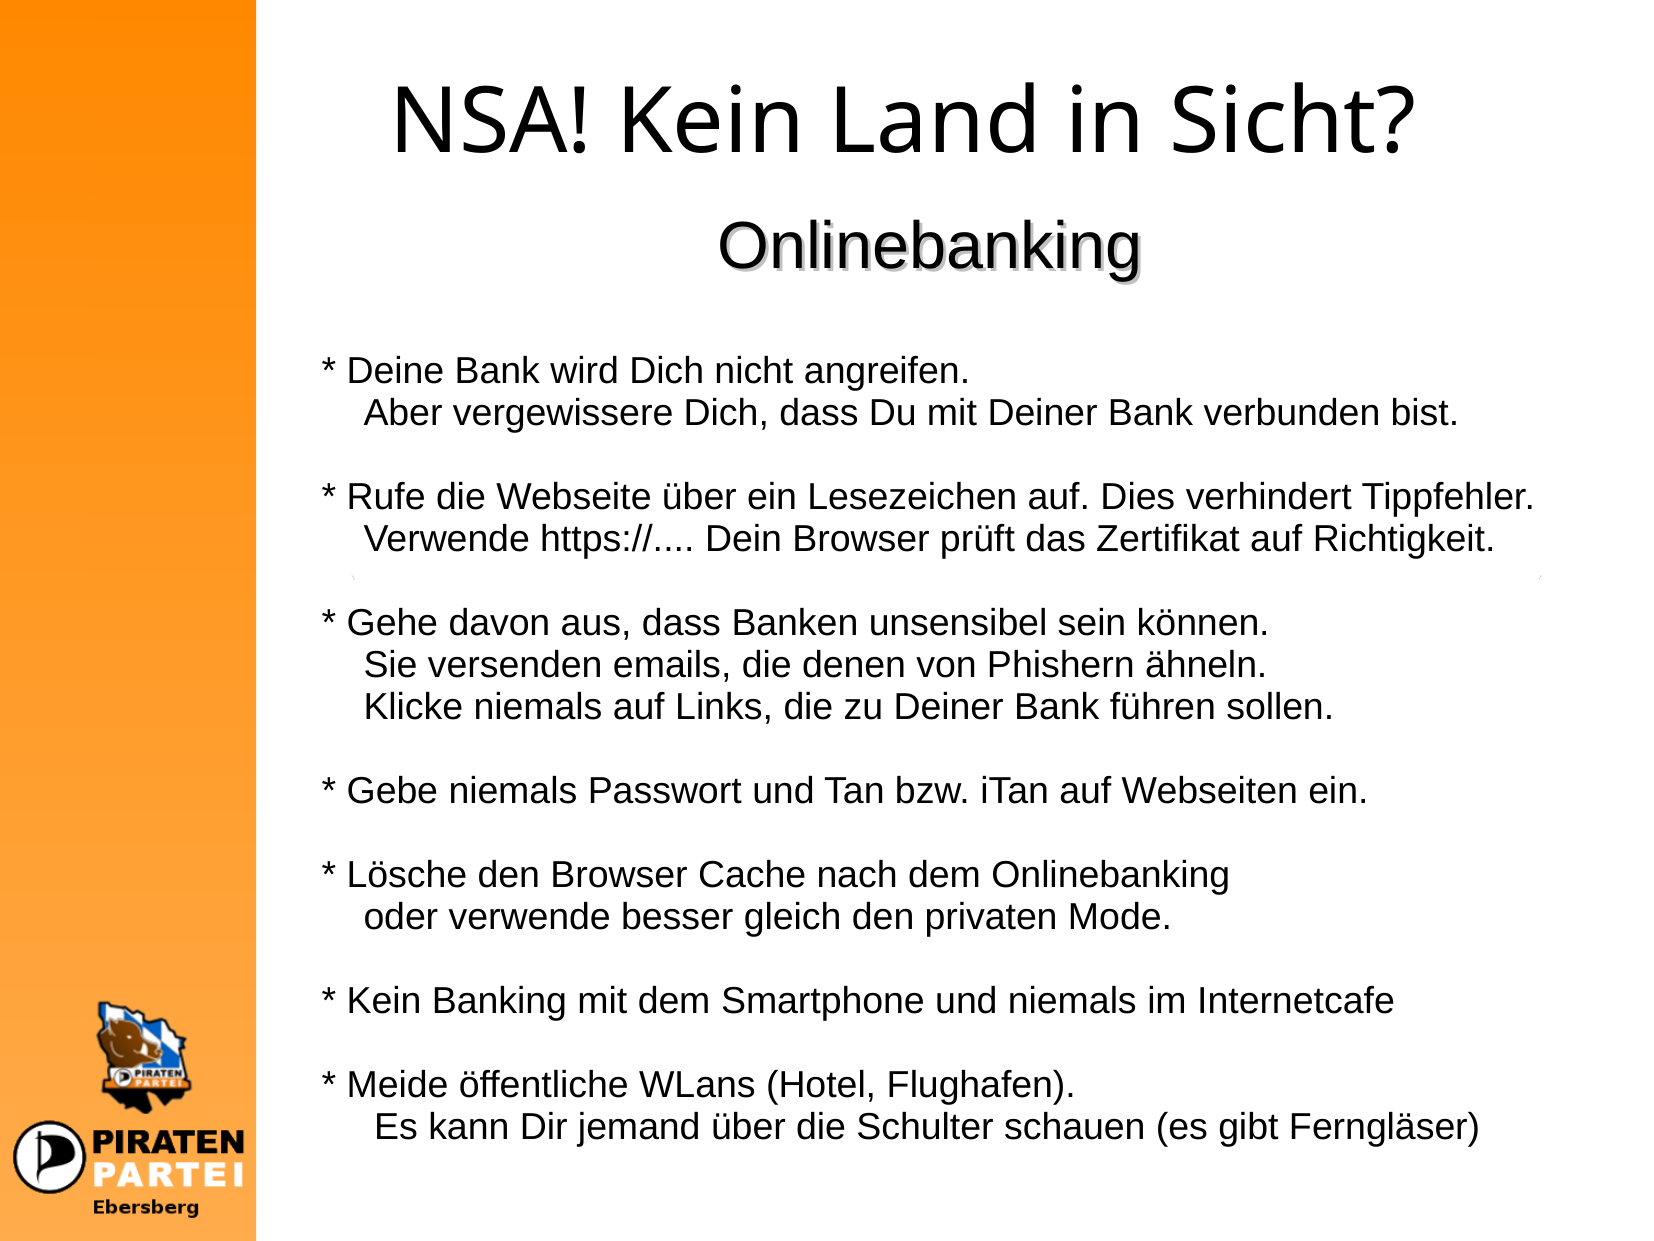

# NSA! Kein Land in Sicht?
Onlinebanking
* Deine Bank wird Dich nicht angreifen.
 Aber vergewissere Dich, dass Du mit Deiner Bank verbunden bist.
* Rufe die Webseite über ein Lesezeichen auf. Dies verhindert Tippfehler.
 Verwende https://.... Dein Browser prüft das Zertifikat auf Richtigkeit.
* Gehe davon aus, dass Banken unsensibel sein können.
 Sie versenden emails, die denen von Phishern ähneln.
 Klicke niemals auf Links, die zu Deiner Bank führen sollen.
* Gebe niemals Passwort und Tan bzw. iTan auf Webseiten ein.
* Lösche den Browser Cache nach dem Onlinebanking
 oder verwende besser gleich den privaten Mode.
* Kein Banking mit dem Smartphone und niemals im Internetcafe
* Meide öffentliche WLans (Hotel, Flughafen).
 Es kann Dir jemand über die Schulter schauen (es gibt Ferngläser)